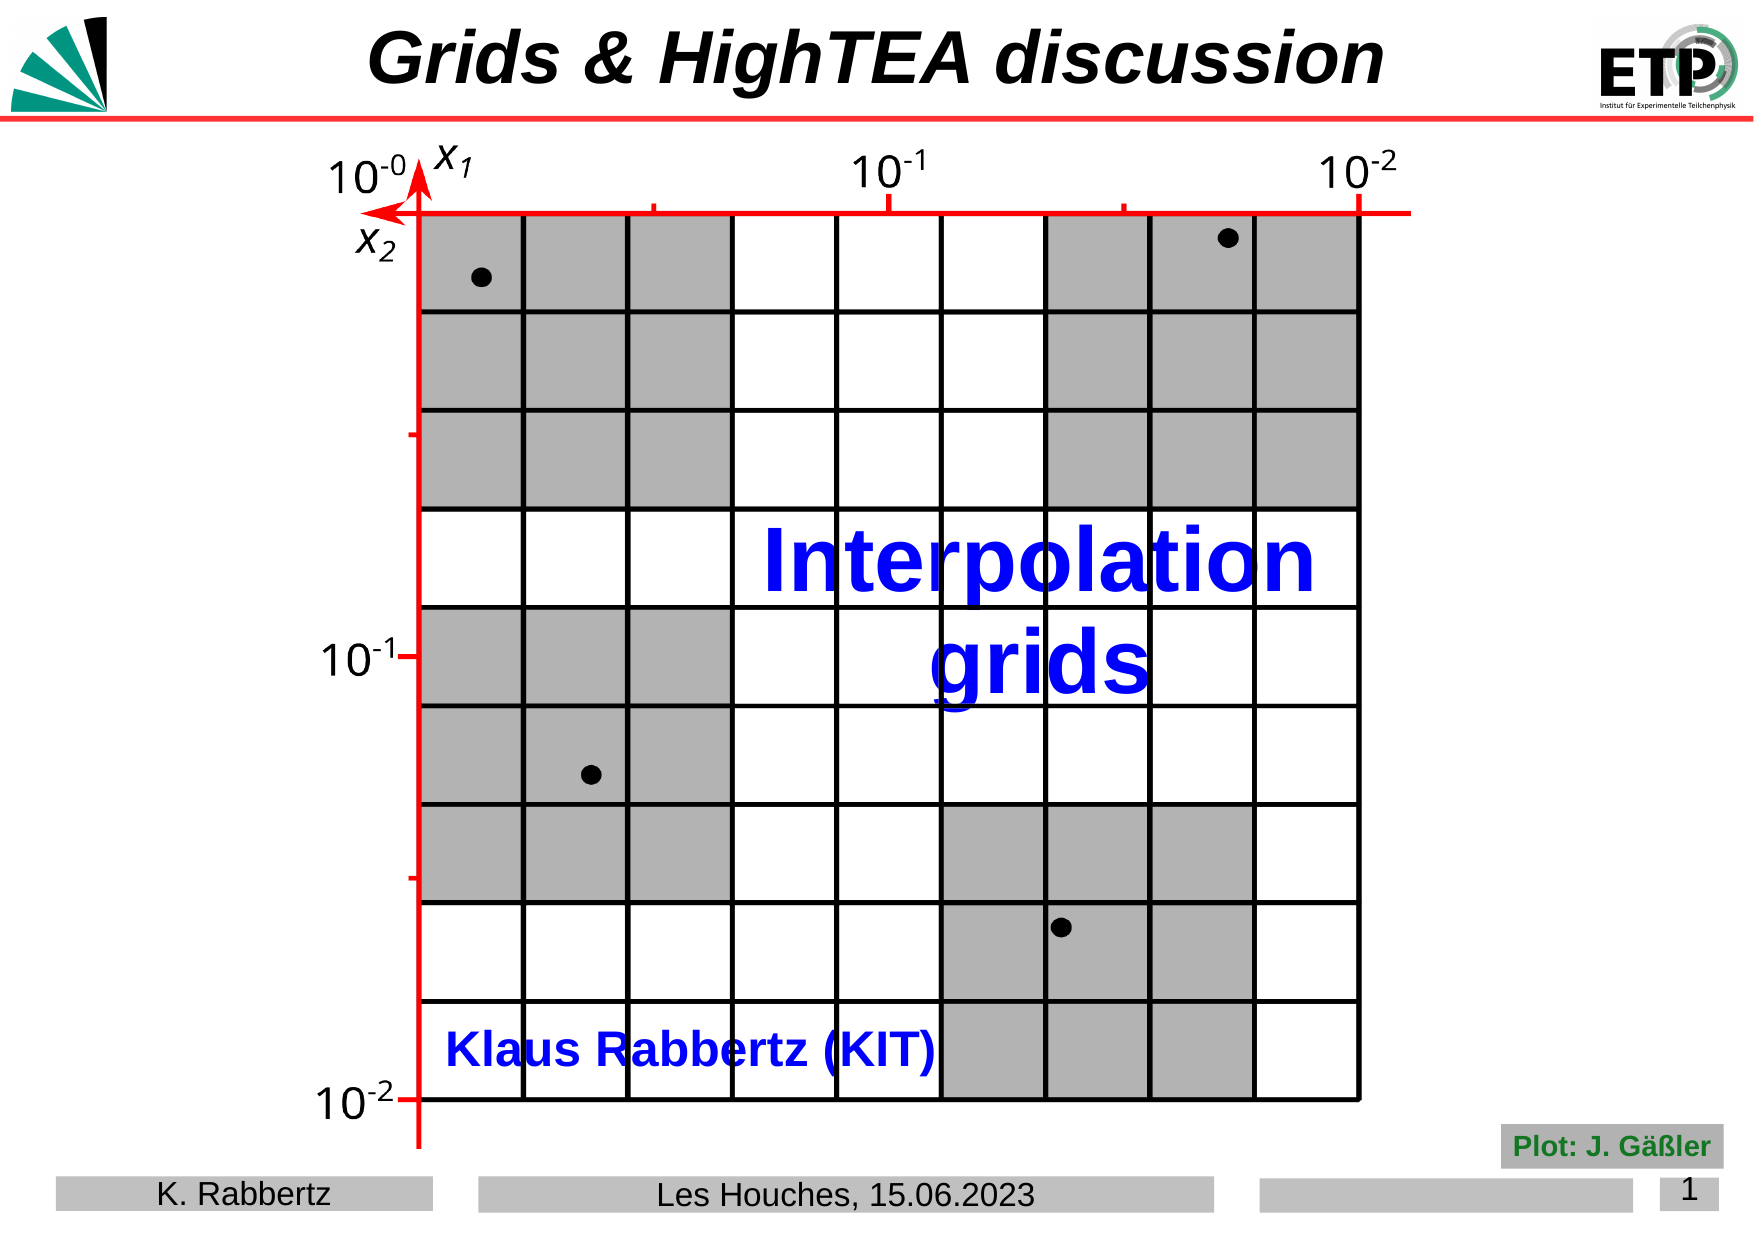

# Grids & HighTEA discussion
Interpolation
grids
Klaus Rabbertz (KIT)
Klaus Rabbertz, KIT
Plot: J. Gäßler